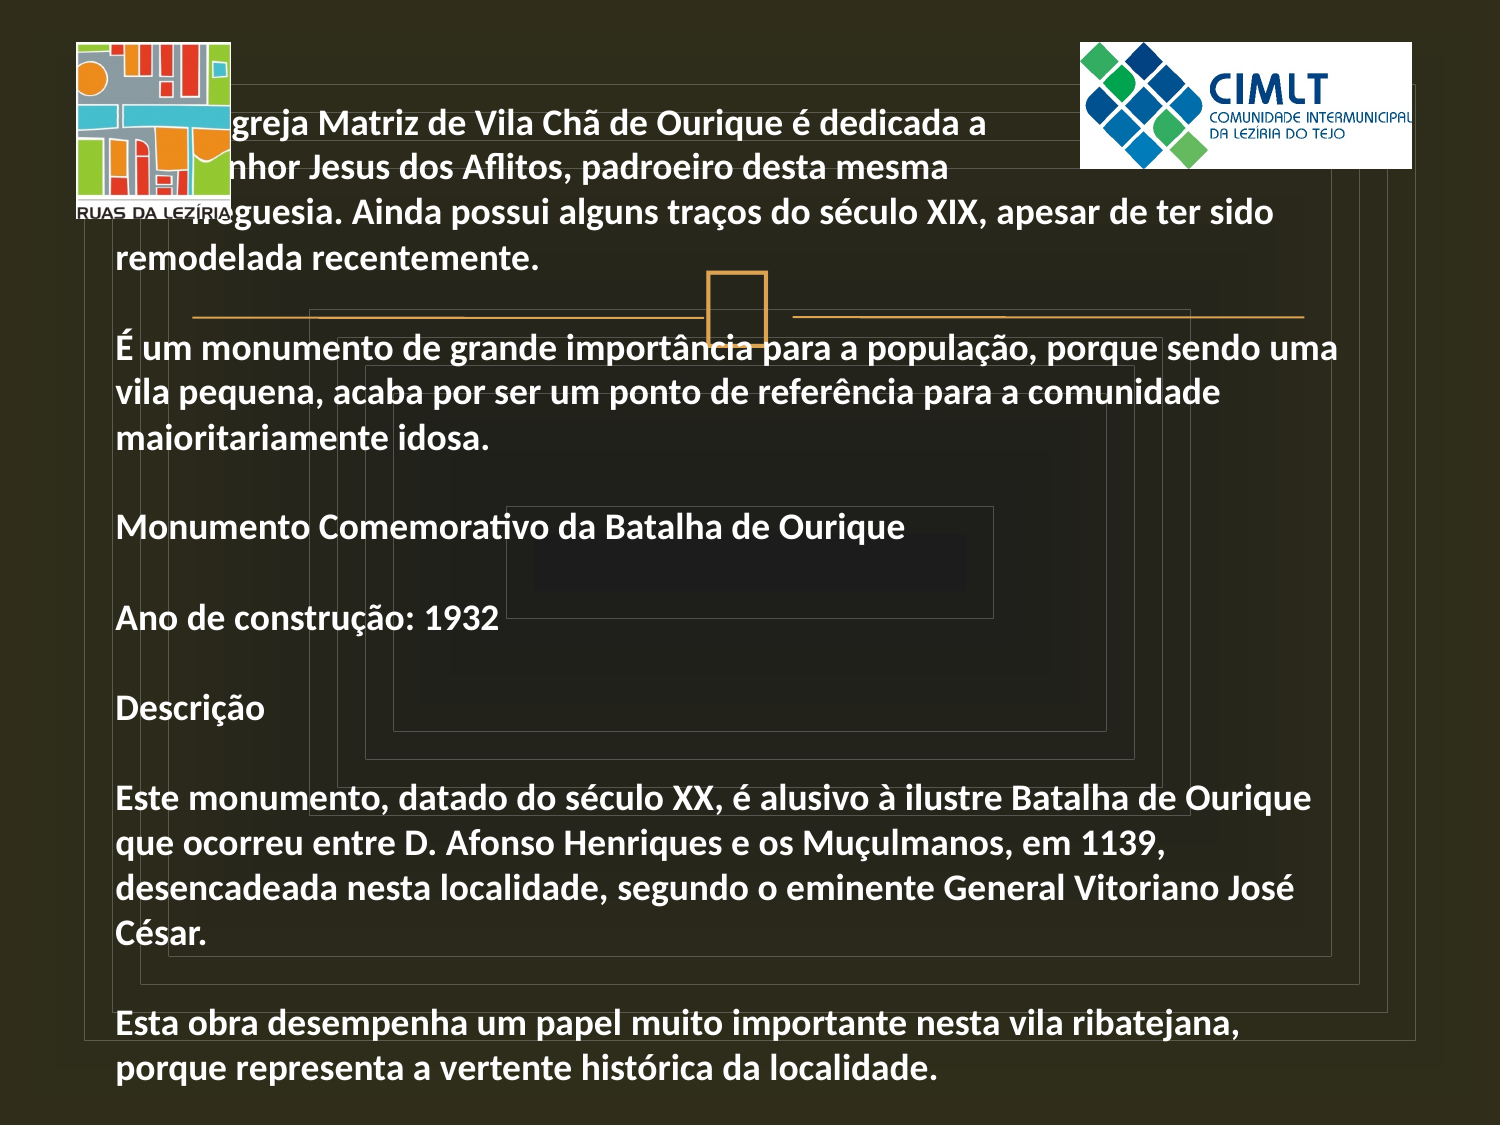

A Igreja Matriz de Vila Chã de Ourique é dedicada a
	Senhor Jesus dos Aflitos, padroeiro desta mesma
	freguesia. Ainda possui alguns traços do século XIX, apesar de ter sido remodelada recentemente.
É um monumento de grande importância para a população, porque sendo uma vila pequena, acaba por ser um ponto de referência para a comunidade maioritariamente idosa.
Monumento Comemorativo da Batalha de Ourique
Ano de construção: 1932
Descrição
Este monumento, datado do século XX, é alusivo à ilustre Batalha de Ourique que ocorreu entre D. Afonso Henriques e os Muçulmanos, em 1139, desencadeada nesta localidade, segundo o eminente General Vitoriano José César.
Esta obra desempenha um papel muito importante nesta vila ribatejana, porque representa a vertente histórica da localidade.